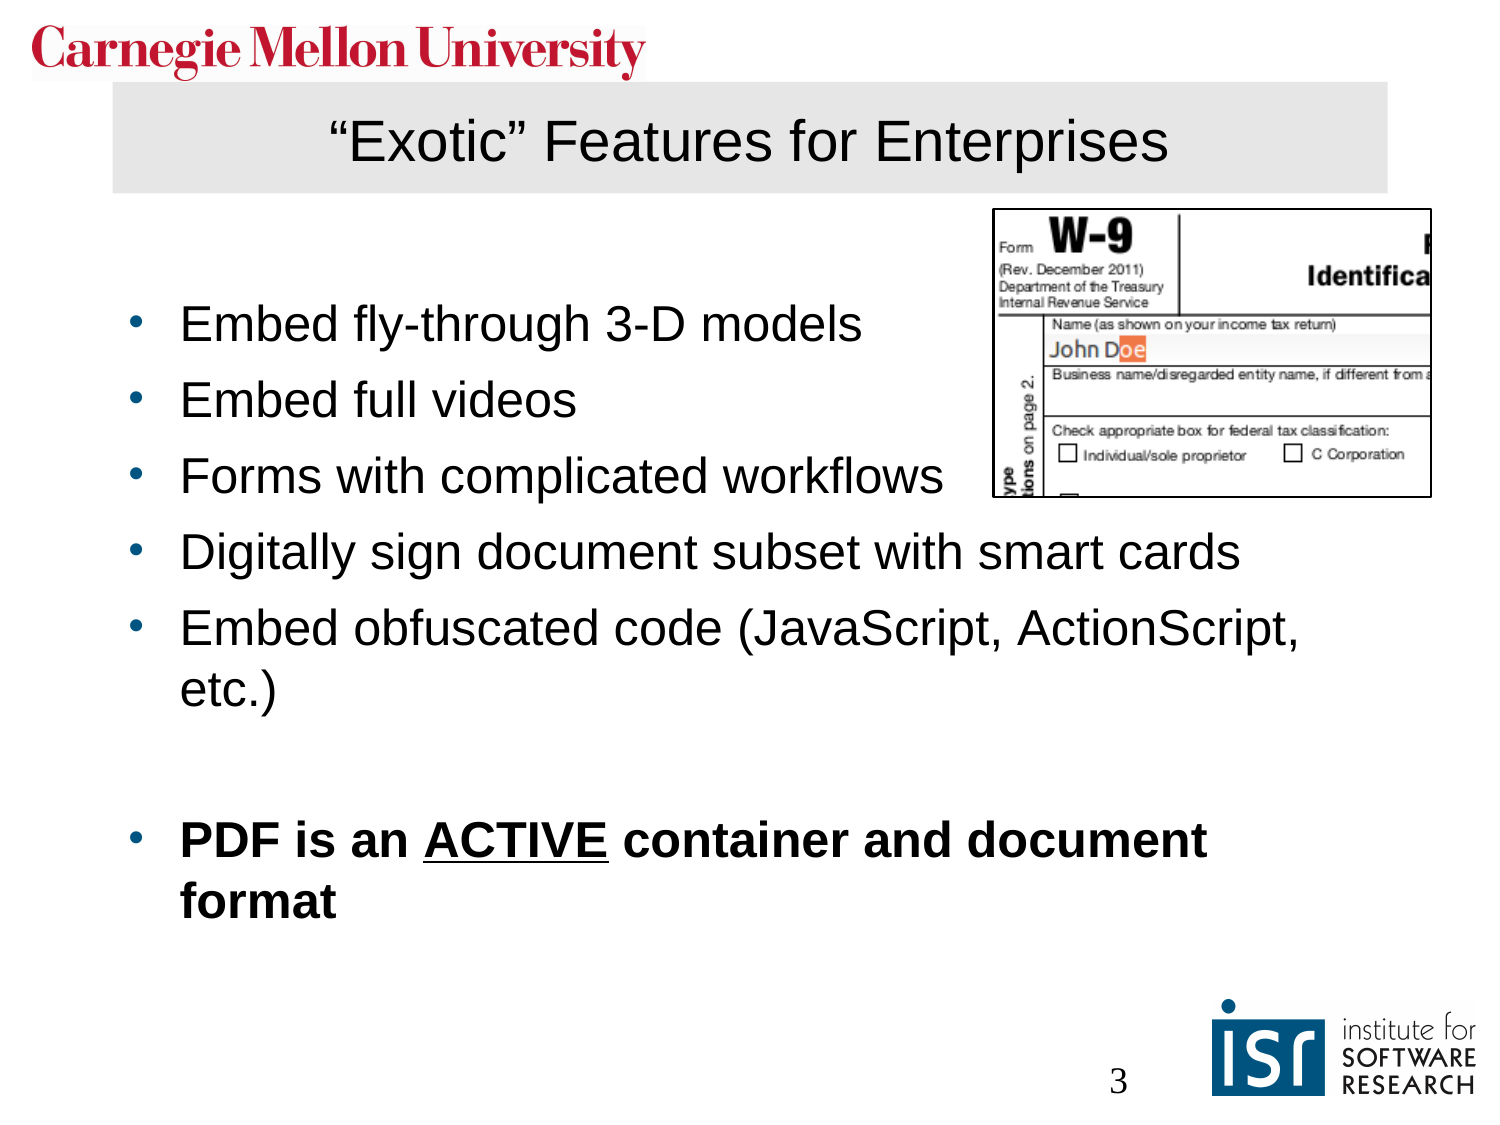

# “Exotic” Features for Enterprises
Embed fly-through 3-D models
Embed full videos
Forms with complicated workflows
Digitally sign document subset with smart cards
Embed obfuscated code (JavaScript, ActionScript, etc.)
PDF is an ACTIVE container and document format